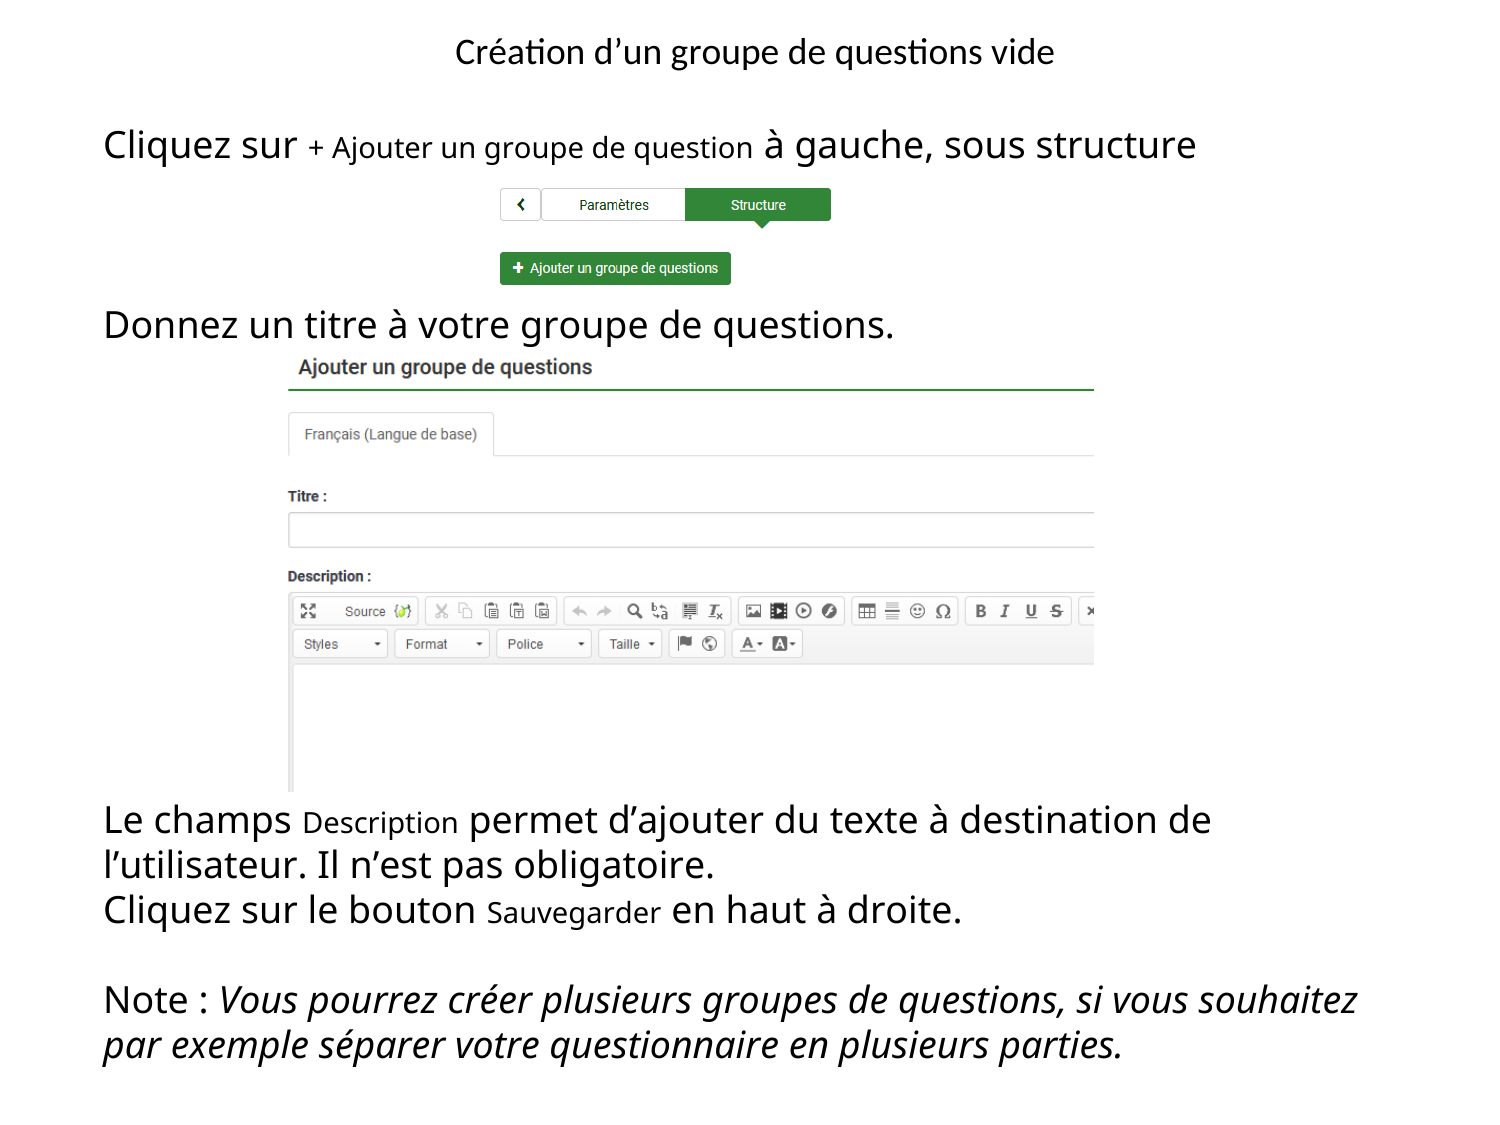

Création d’un groupe de questions vide
Cliquez sur + Ajouter un groupe de question à gauche, sous structure
Donnez un titre à votre groupe de questions.
Le champs Description permet d’ajouter du texte à destination de l’utilisateur. Il n’est pas obligatoire.
Cliquez sur le bouton Sauvegarder en haut à droite.
Note : Vous pourrez créer plusieurs groupes de questions, si vous souhaitez par exemple séparer votre questionnaire en plusieurs parties.